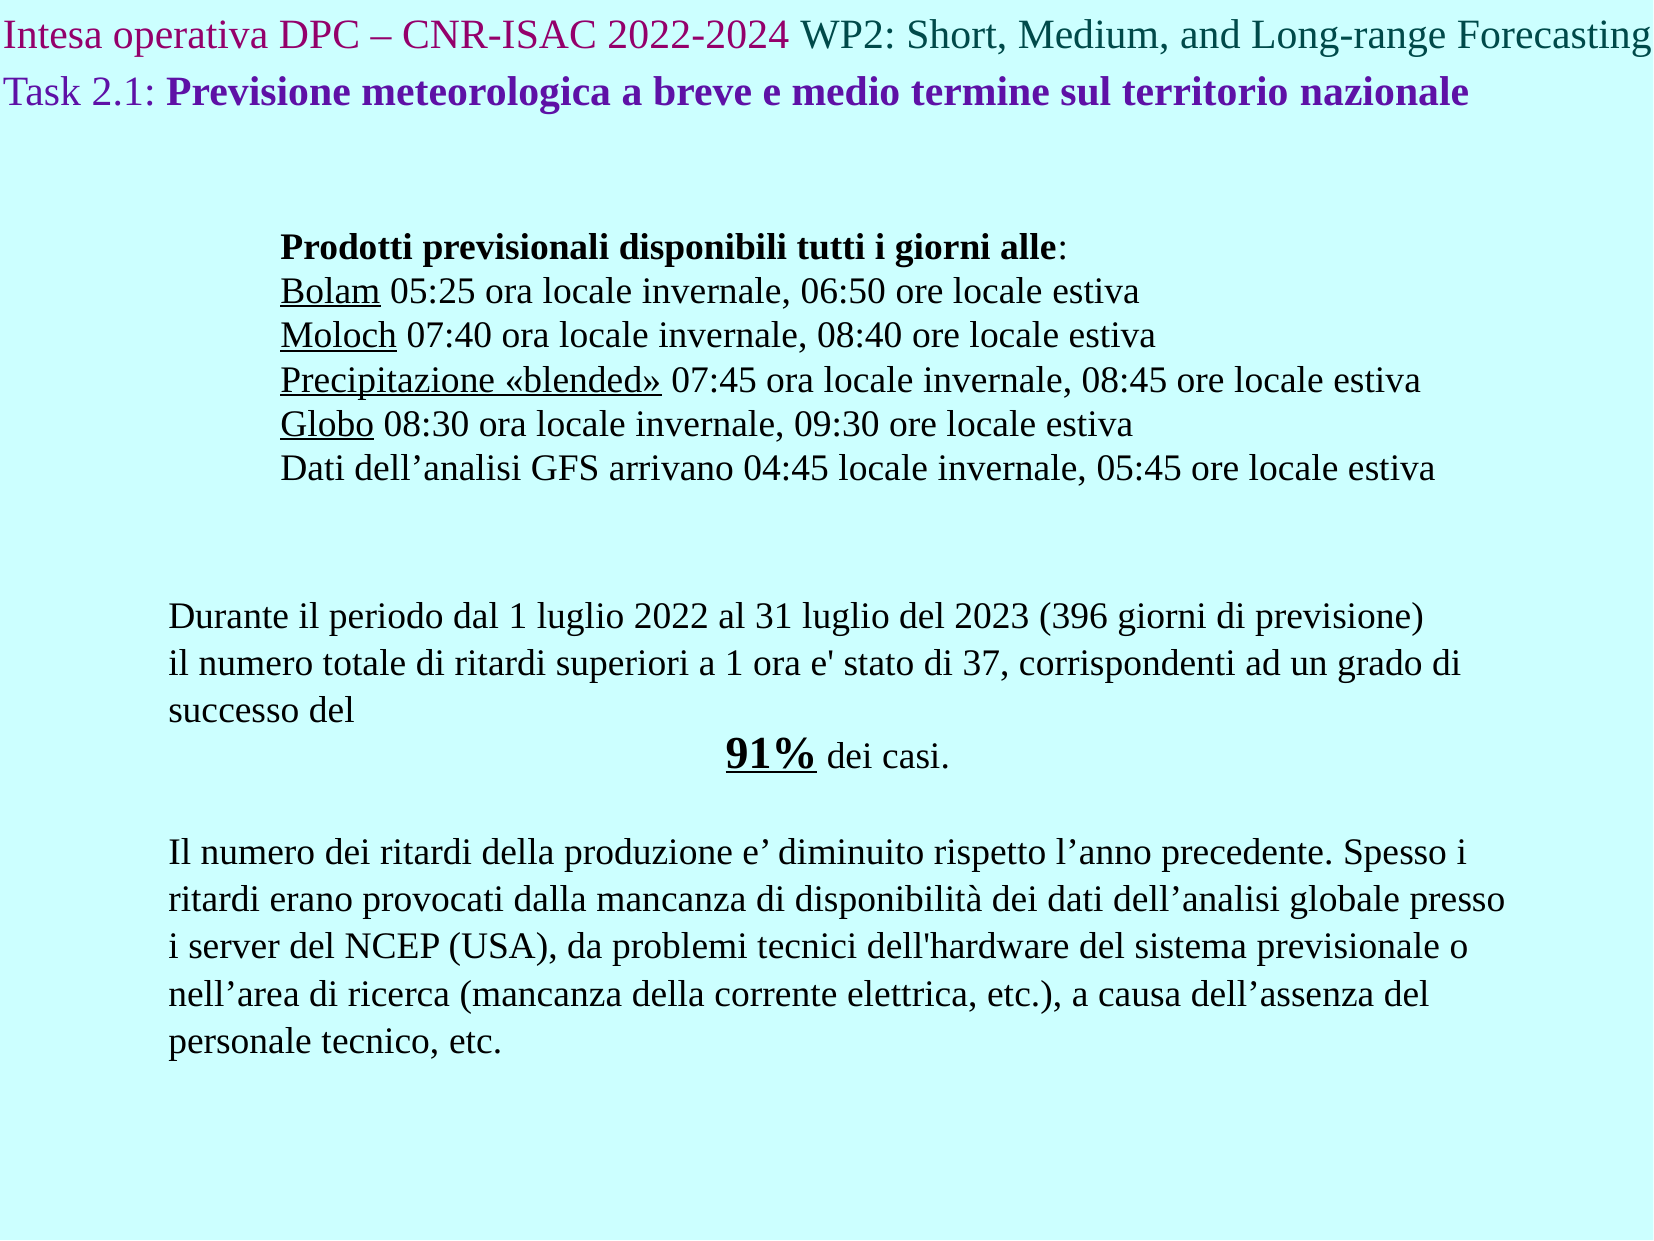

Intesa operativa DPC – CNR-ISAC 2022-2024 WP2: Short, Medium, and Long-range Forecasting
Task 2.1: Previsione meteorologica a breve e medio termine sul territorio nazionale
Prodotti previsionali disponibili tutti i giorni alle:
Bolam 05:25 ora locale invernale, 06:50 ore locale estiva
Moloch 07:40 ora locale invernale, 08:40 ore locale estiva
Precipitazione «blended» 07:45 ora locale invernale, 08:45 ore locale estiva
Globo 08:30 ora locale invernale, 09:30 ore locale estiva
Dati dell’analisi GFS arrivano 04:45 locale invernale, 05:45 ore locale estiva
Durante il periodo dal 1 luglio 2022 al 31 luglio del 2023 (396 giorni di previsione)
il numero totale di ritardi superiori a 1 ora e' stato di 37, corrispondenti ad un grado di successo del
91% dei casi.
Il numero dei ritardi della produzione e’ diminuito rispetto l’anno precedente. Spesso i ritardi erano provocati dalla mancanza di disponibilità dei dati dell’analisi globale presso i server del NCEP (USA), da problemi tecnici dell'hardware del sistema previsionale o nell’area di ricerca (mancanza della corrente elettrica, etc.), a causa dell’assenza del personale tecnico, etc.